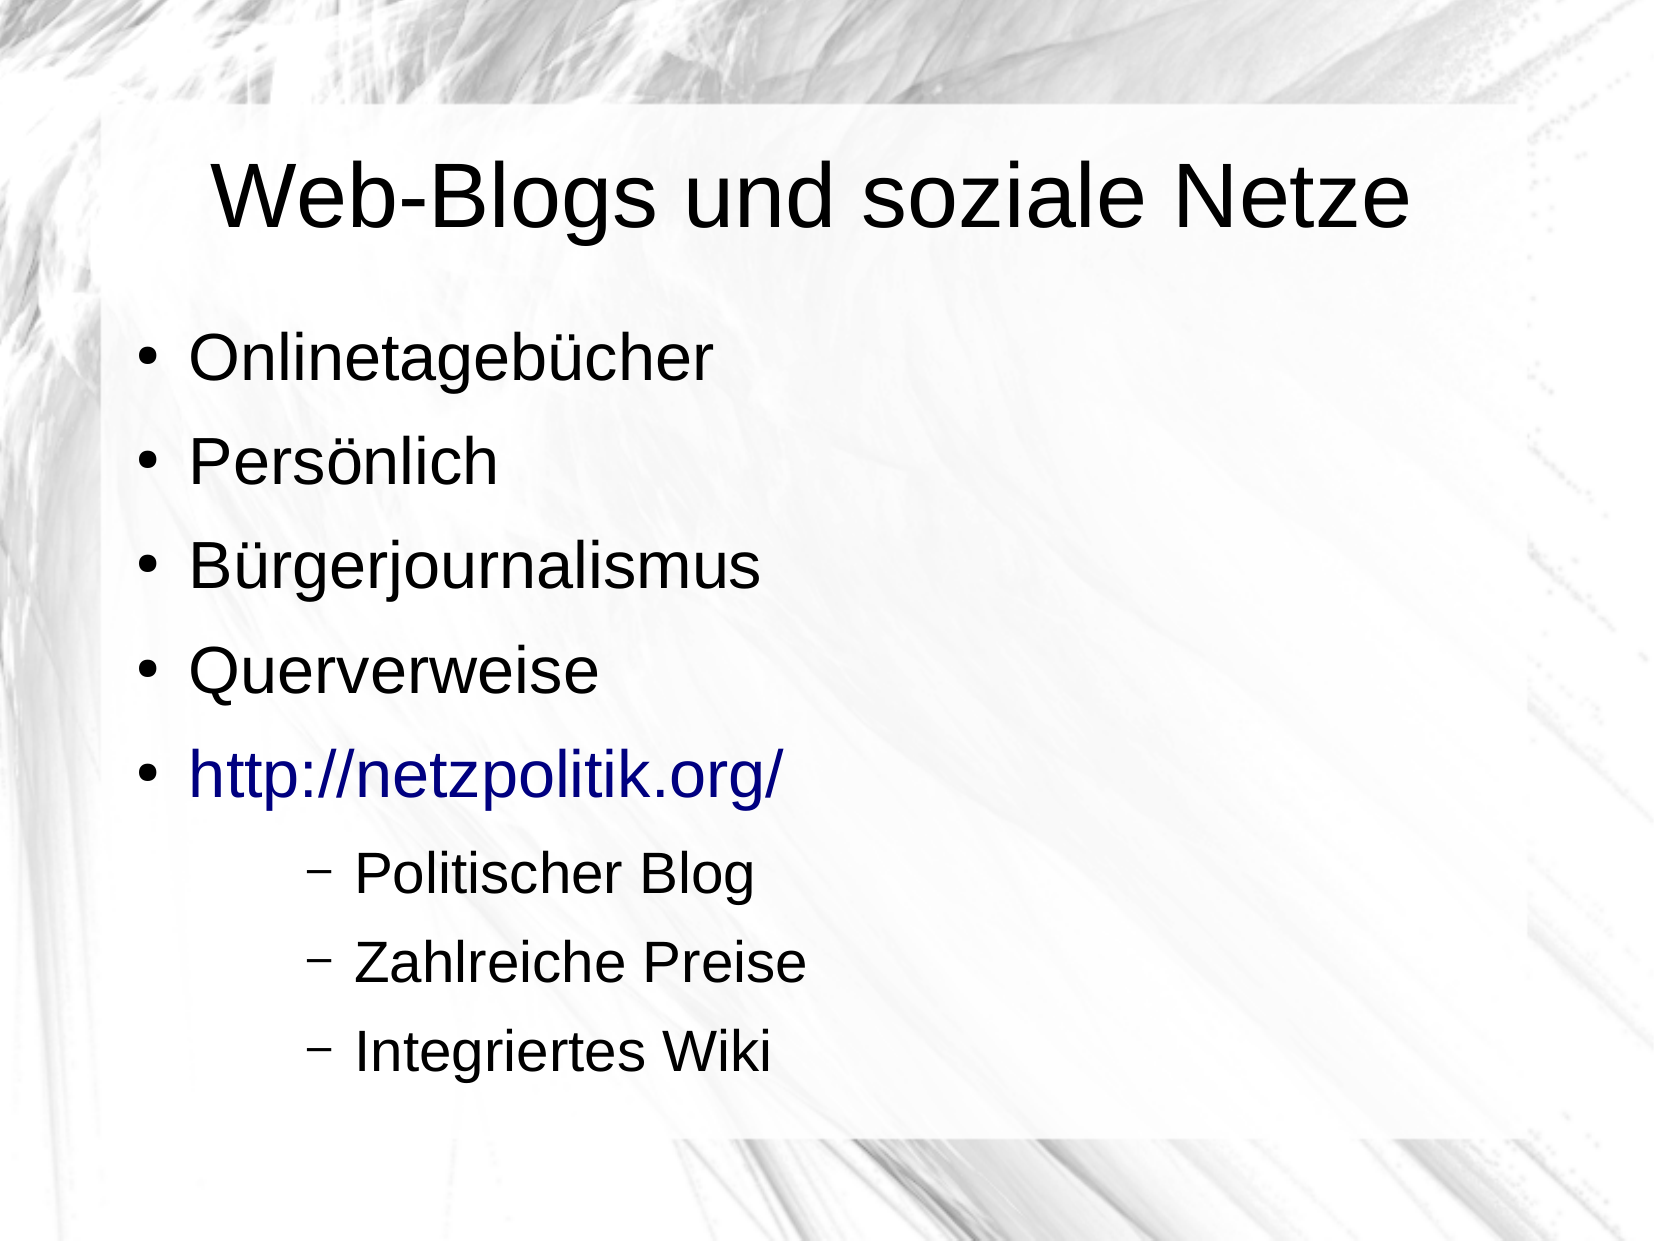

# Web-Blogs und soziale Netze
Onlinetagebücher
Persönlich
Bürgerjournalismus
Querverweise
http://netzpolitik.org/
Politischer Blog
Zahlreiche Preise
Integriertes Wiki